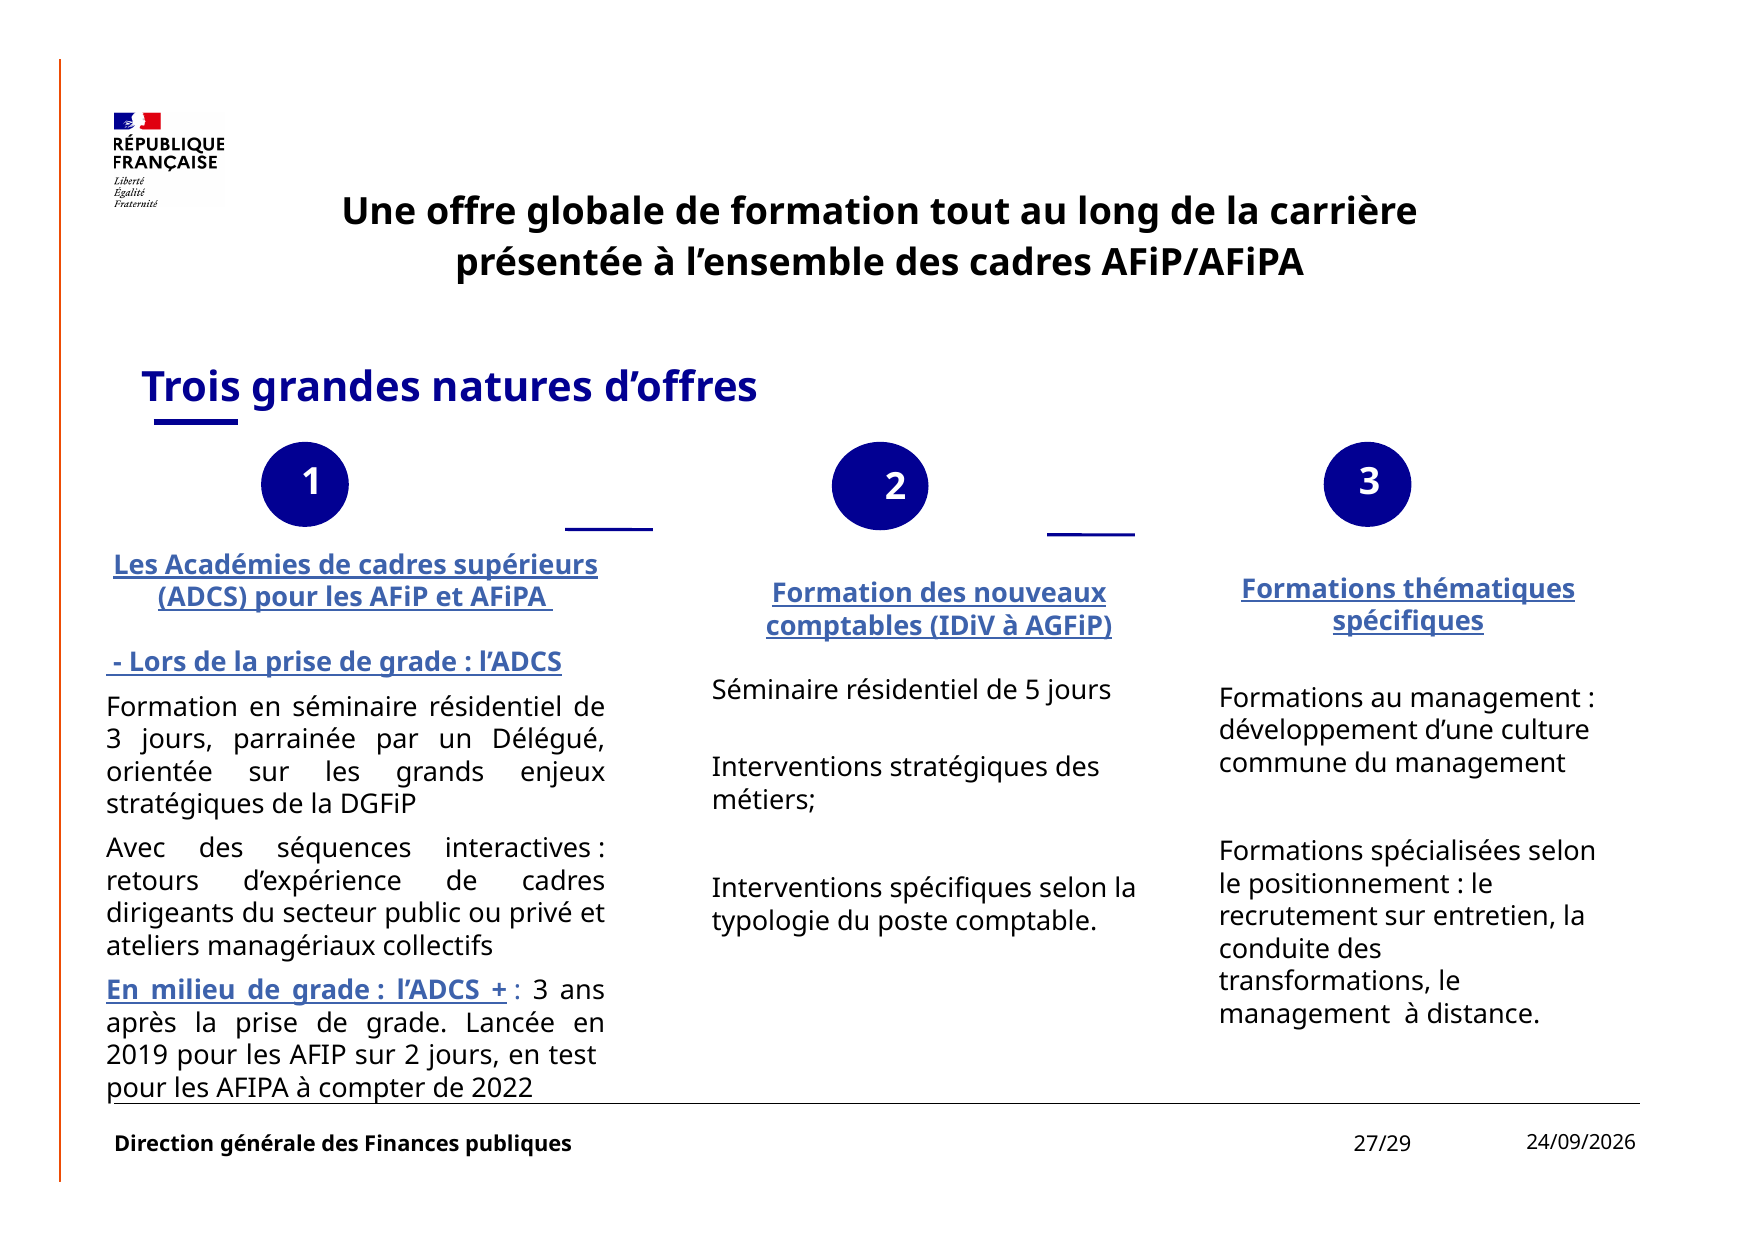

Une offre globale de formation tout au long de la carrière présentée à l’ensemble des à l’ensemble des cadres
Une offre globale de formation tout au long de la carrière présentée à l’ensemble des cadres AFiP/AFiPA
Trois grandes natures d’offres
1
3
2
Les Académies de cadres supérieurs (ADCS) pour les AFiP et AFiPA
 - Lors de la prise de grade : l’ADCS
Formation en séminaire résidentiel de 3 jours, parrainée par un Délégué, orientée sur les grands enjeux stratégiques de la DGFiP
Avec des séquences interactives : retours d’expérience de cadres dirigeants du secteur public ou privé et ateliers managériaux collectifs
En milieu de grade : l’ADCS + : 3 ans après la prise de grade. Lancée en 2019 pour les AFIP sur 2 jours, en test pour les AFIPA à compter de 2022
Formations thématiques spécifiques
Formations au management : développement d’une culture commune du management
Formations spécialisées selon le positionnement : le recrutement sur entretien, la conduite des transformations, le management à distance.
Formation des nouveaux comptables (IDiV à AGFiP)
Séminaire résidentiel de 5 jours
Interventions stratégiques des métiers;
Interventions spécifiques selon la typologie du poste comptable.